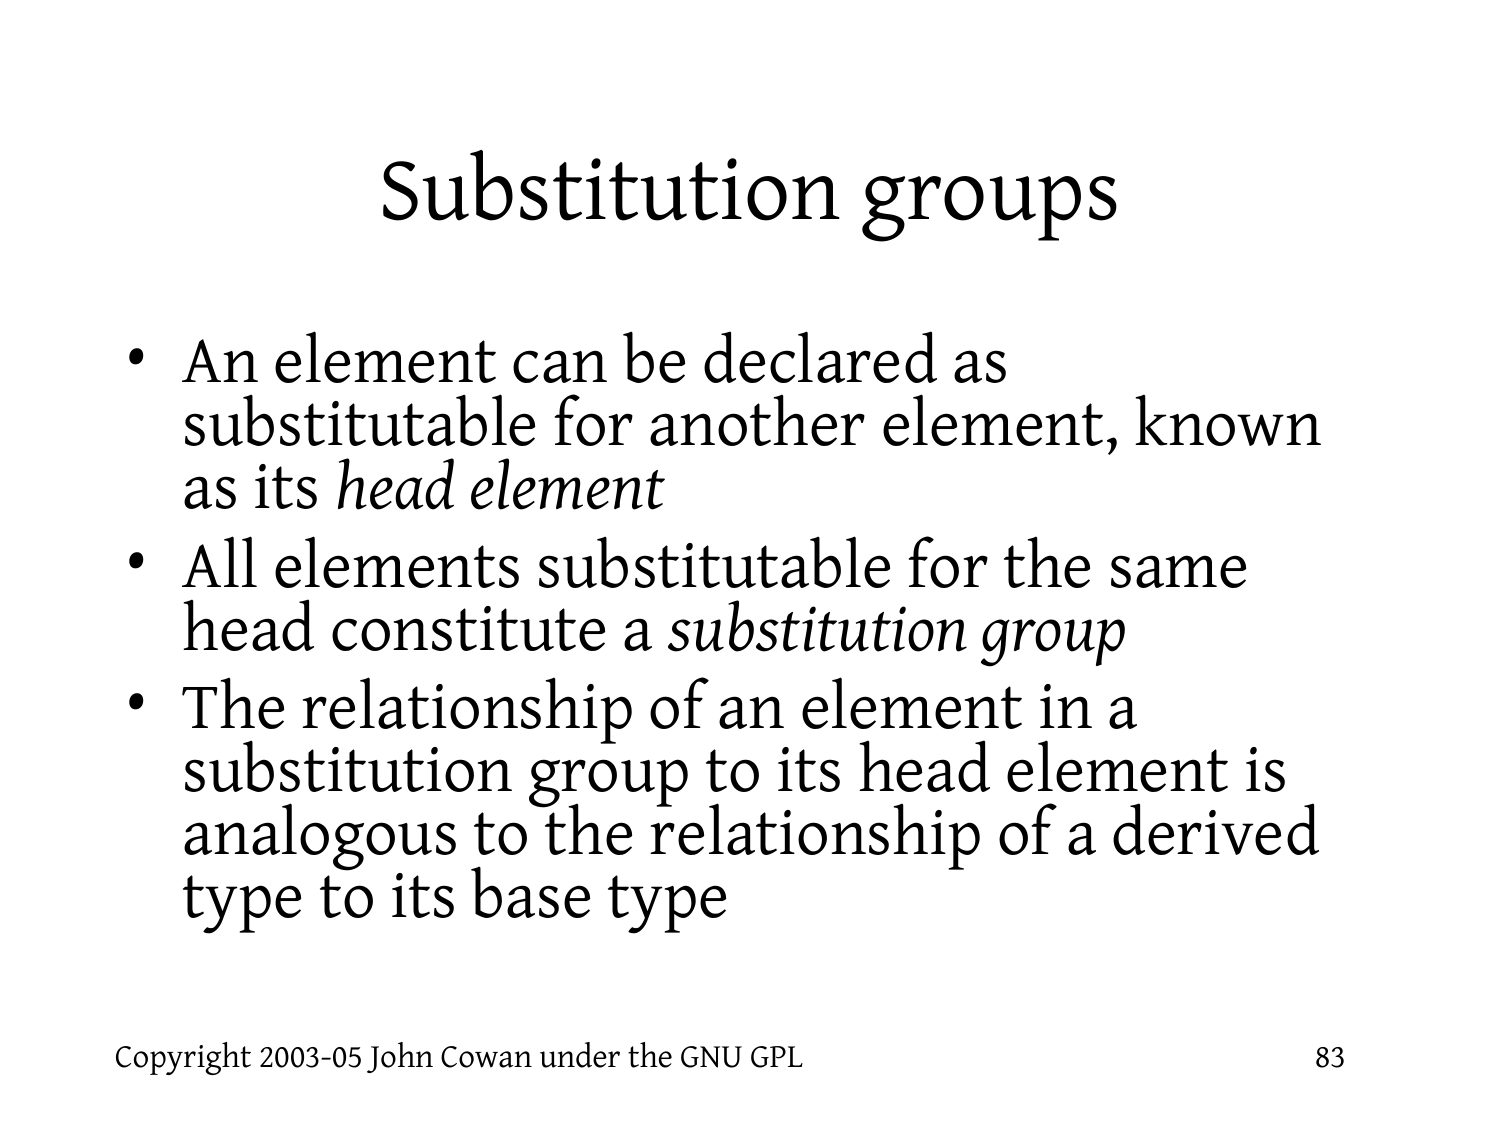

# Substitution groups
An element can be declared as substitutable for another element, known as its head element
All elements substitutable for the same head constitute a substitution group
The relationship of an element in a substitution group to its head element is analogous to the relationship of a derived type to its base type